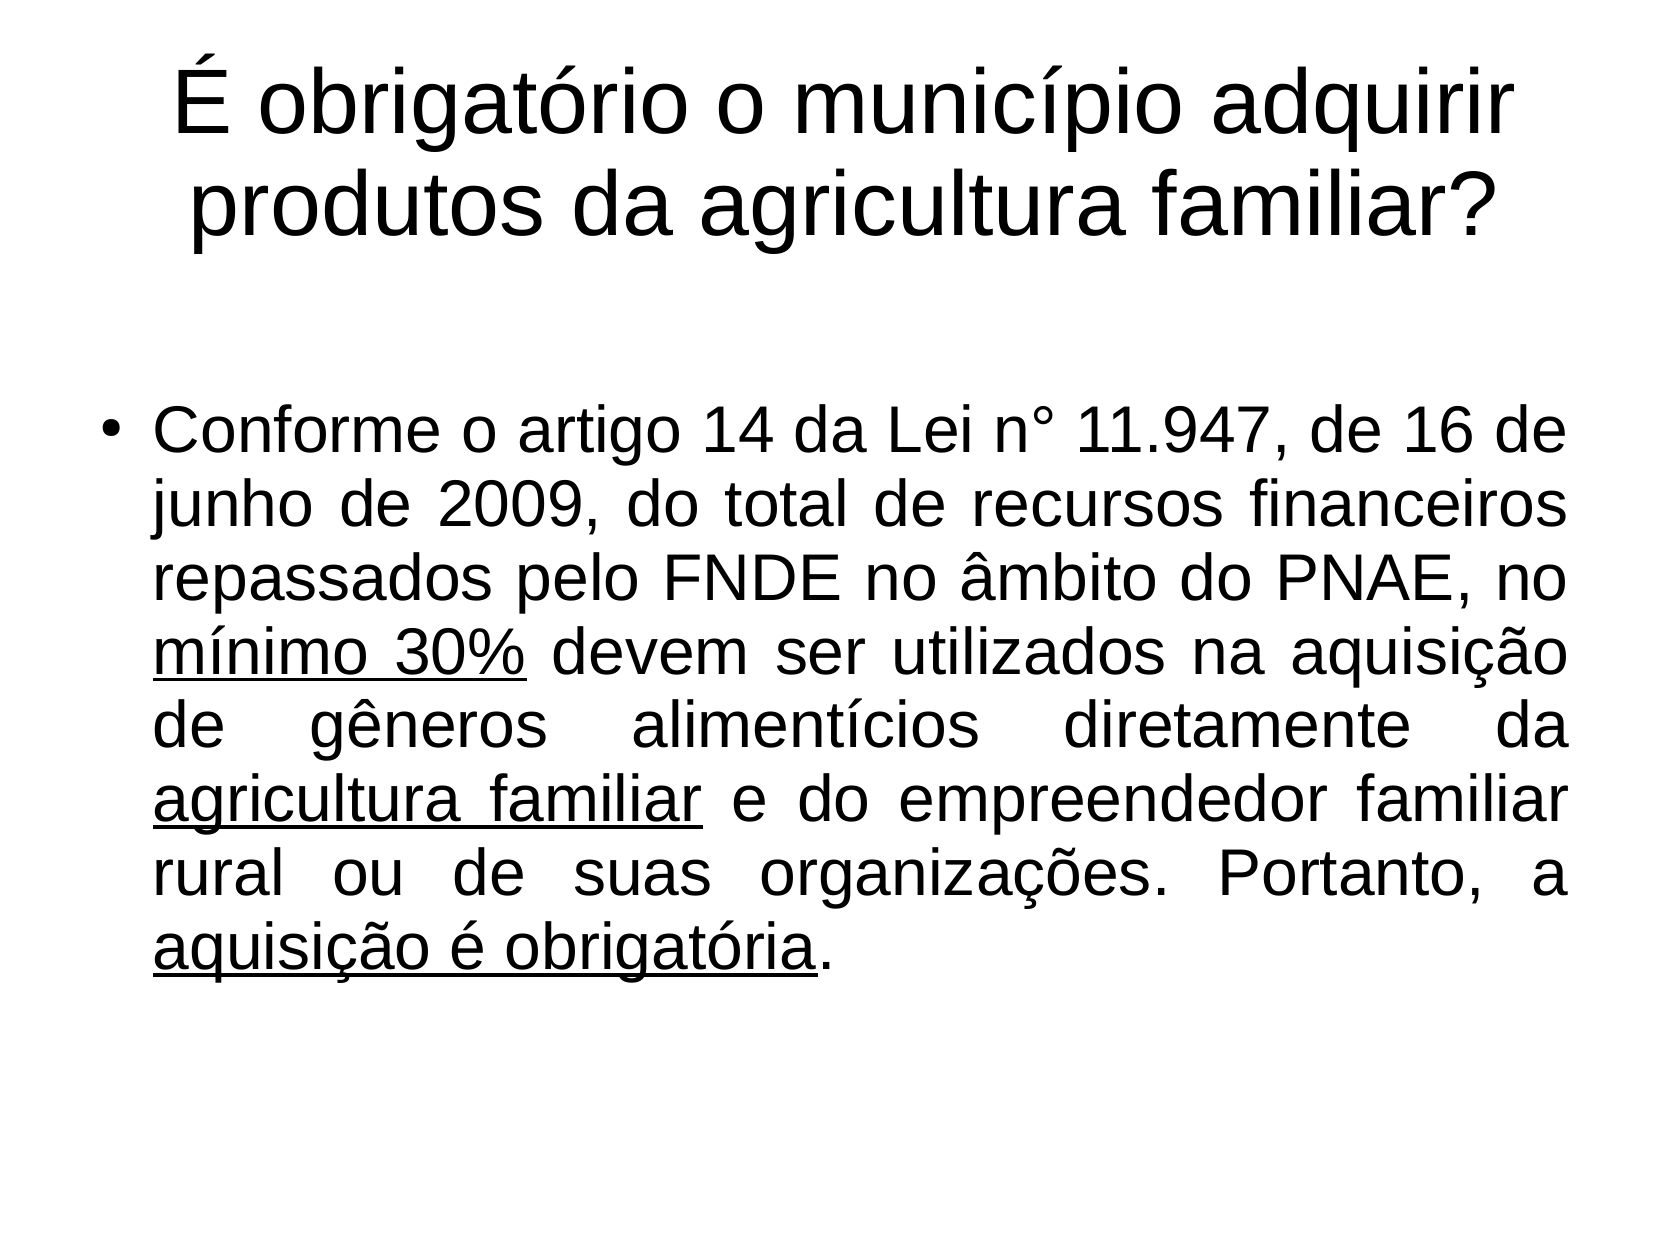

# É obrigatório o município adquirir produtos da agricultura familiar?
Conforme o artigo 14 da Lei n° 11.947, de 16 de junho de 2009, do total de recursos financeiros repassados pelo FNDE no âmbito do PNAE, no mínimo 30% devem ser utilizados na aquisição de gêneros alimentícios diretamente da agricultura familiar e do empreendedor familiar rural ou de suas organizações. Portanto, a aquisição é obrigatória.